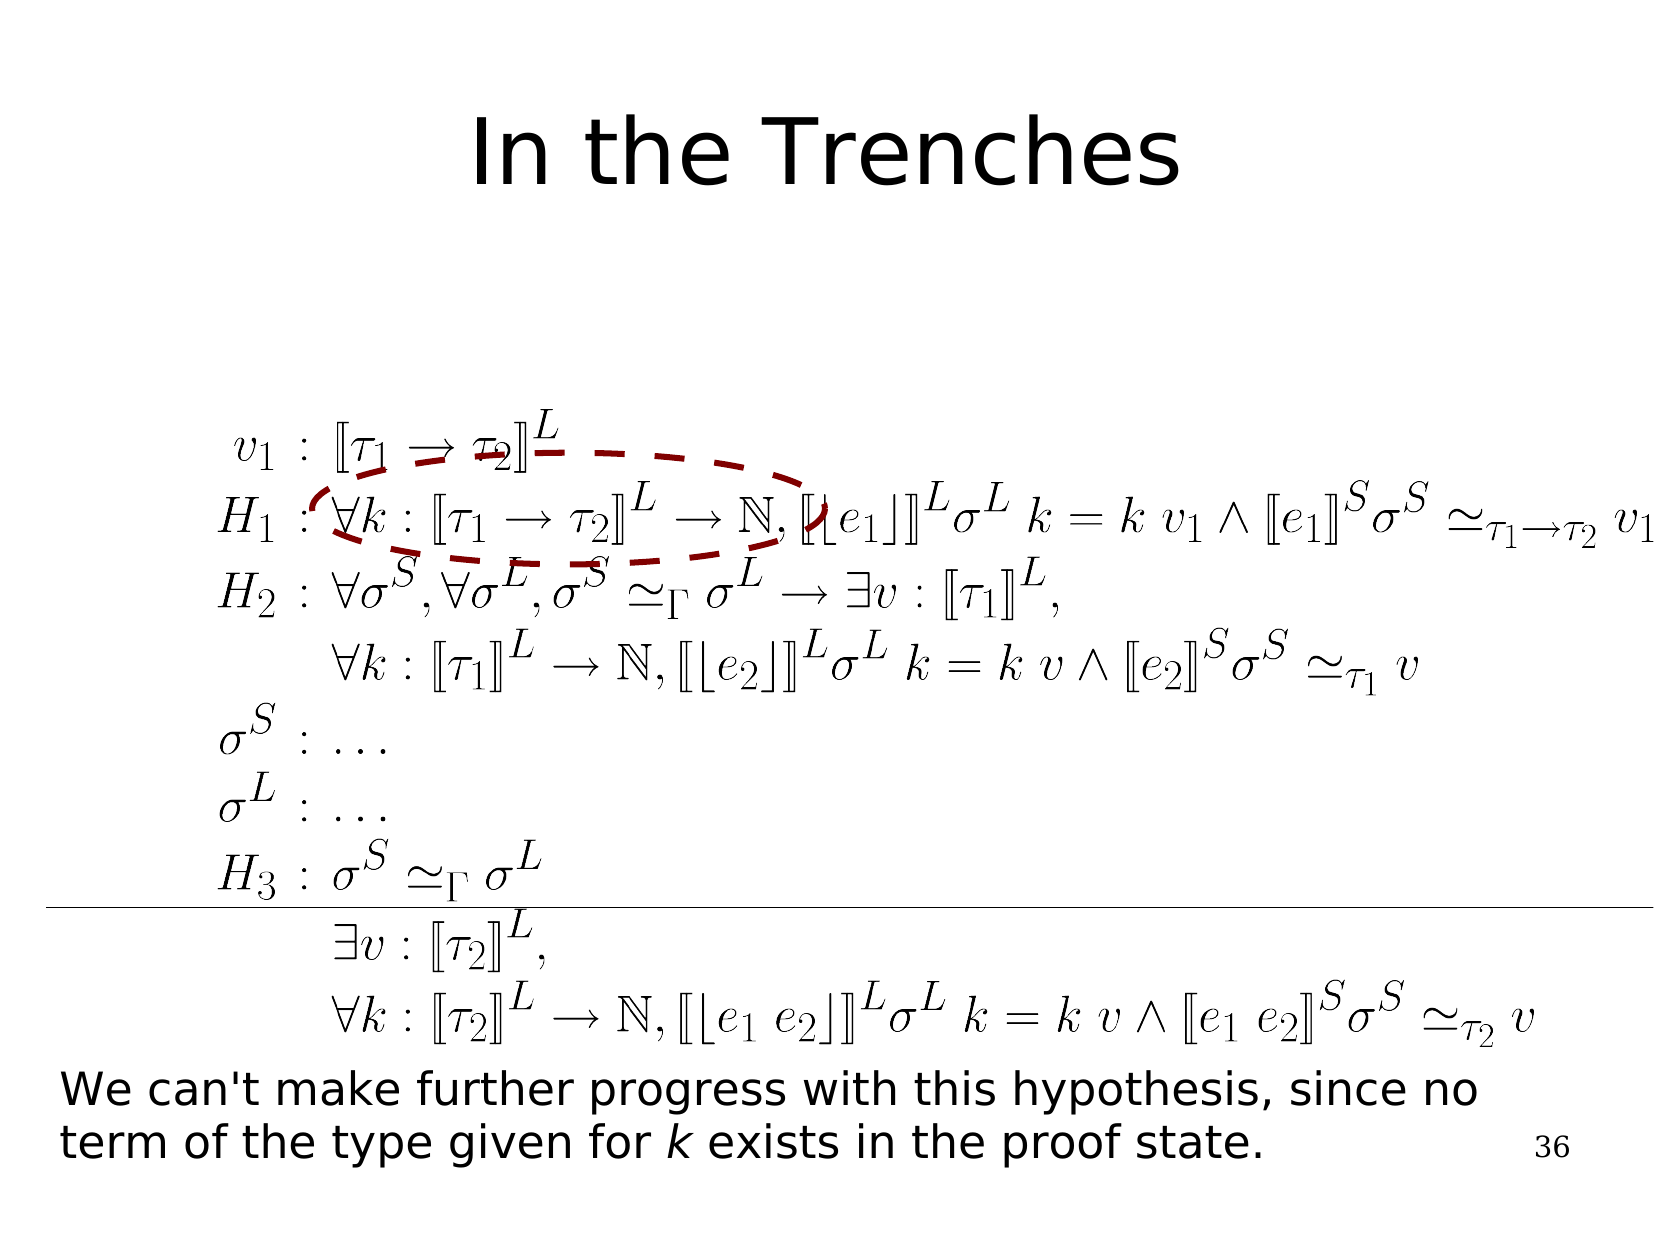

# In the Trenches
We can't make further progress with this hypothesis, since no term of the type given for k exists in the proof state.
36